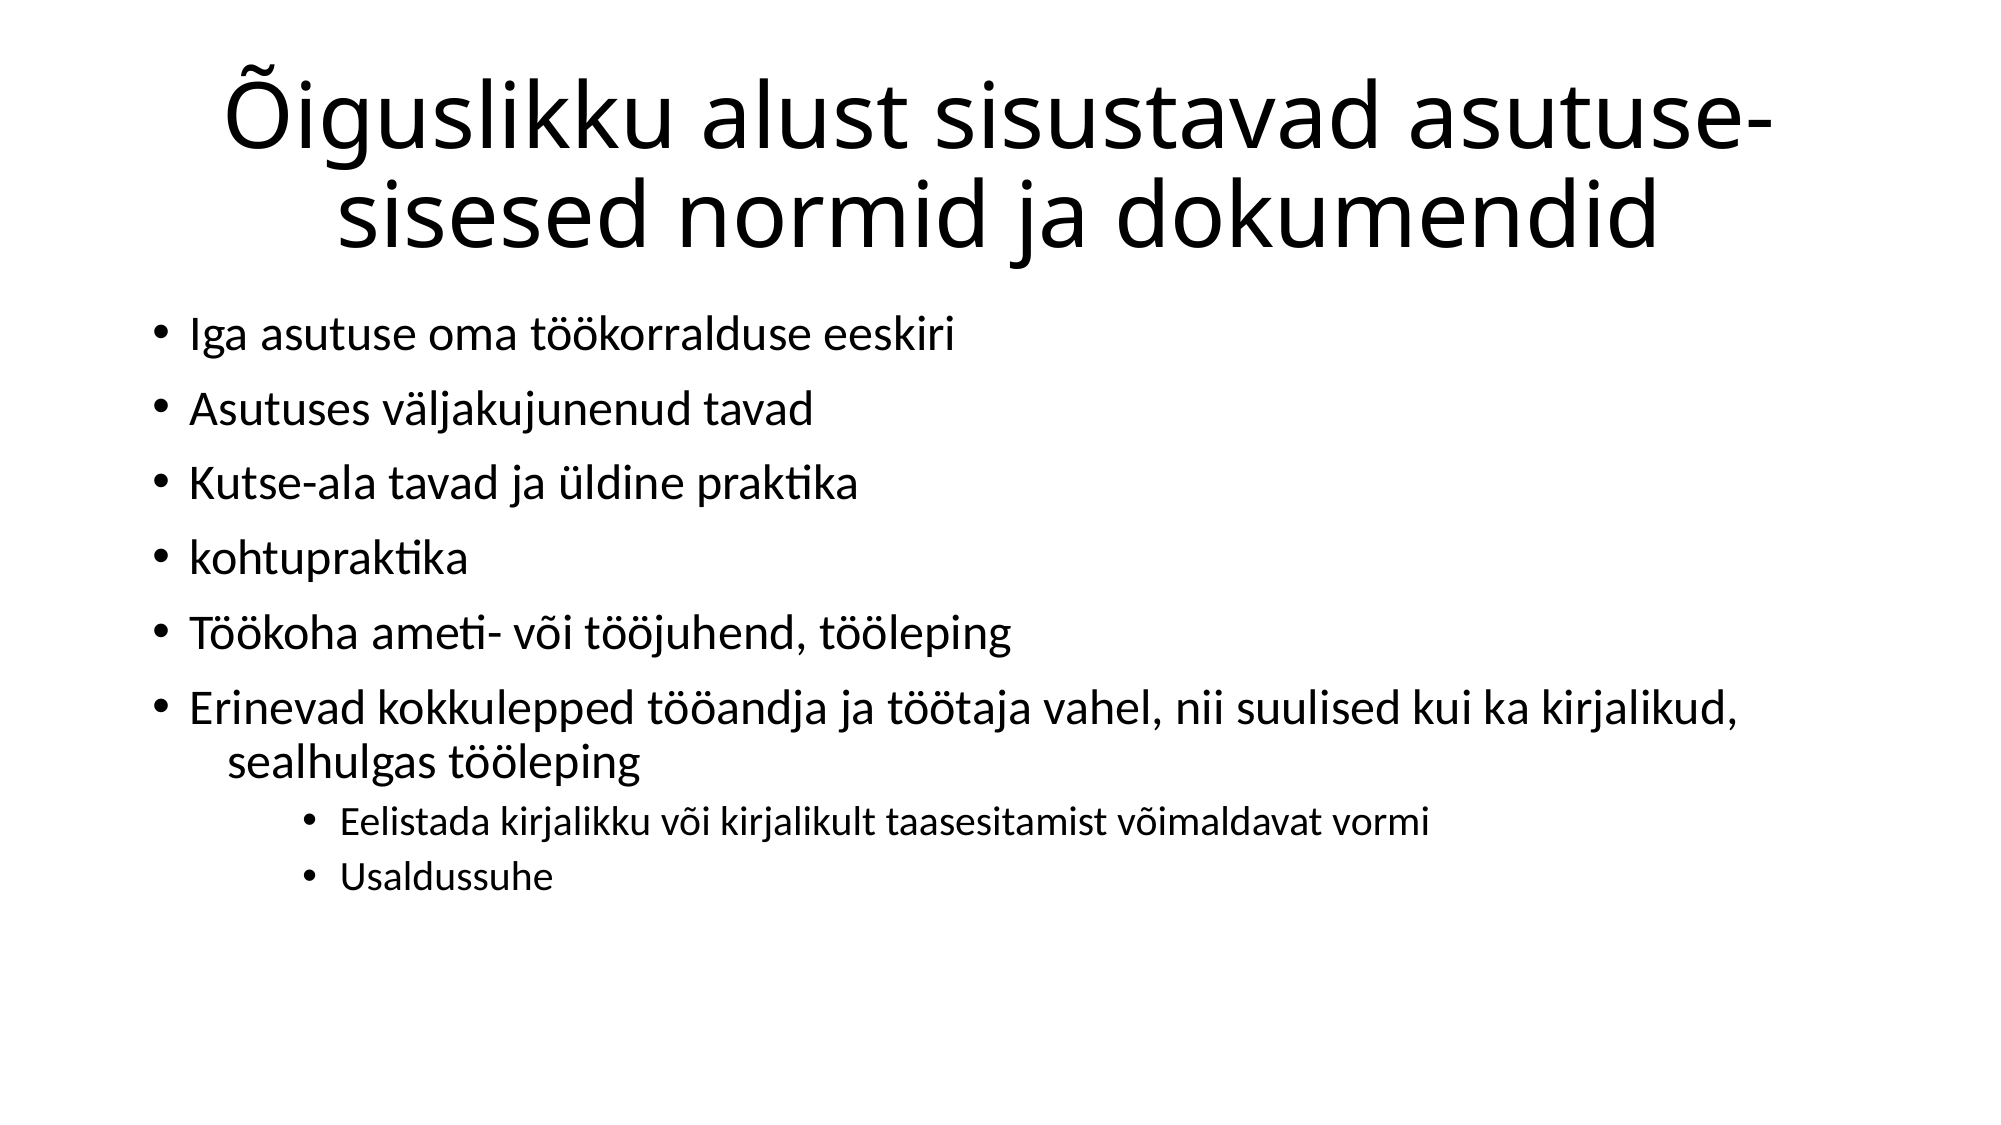

# Õiguslikku alust sisustavad asutuse-sisesed normid ja dokumendid
Iga asutuse oma töökorralduse eeskiri
Asutuses väljakujunenud tavad
Kutse-ala tavad ja üldine praktika
kohtupraktika
Töökoha ameti- või tööjuhend, tööleping
Erinevad kokkulepped tööandja ja töötaja vahel, nii suulised kui ka kirjalikud, sealhulgas tööleping
Eelistada kirjalikku või kirjalikult taasesitamist võimaldavat vormi
Usaldussuhe